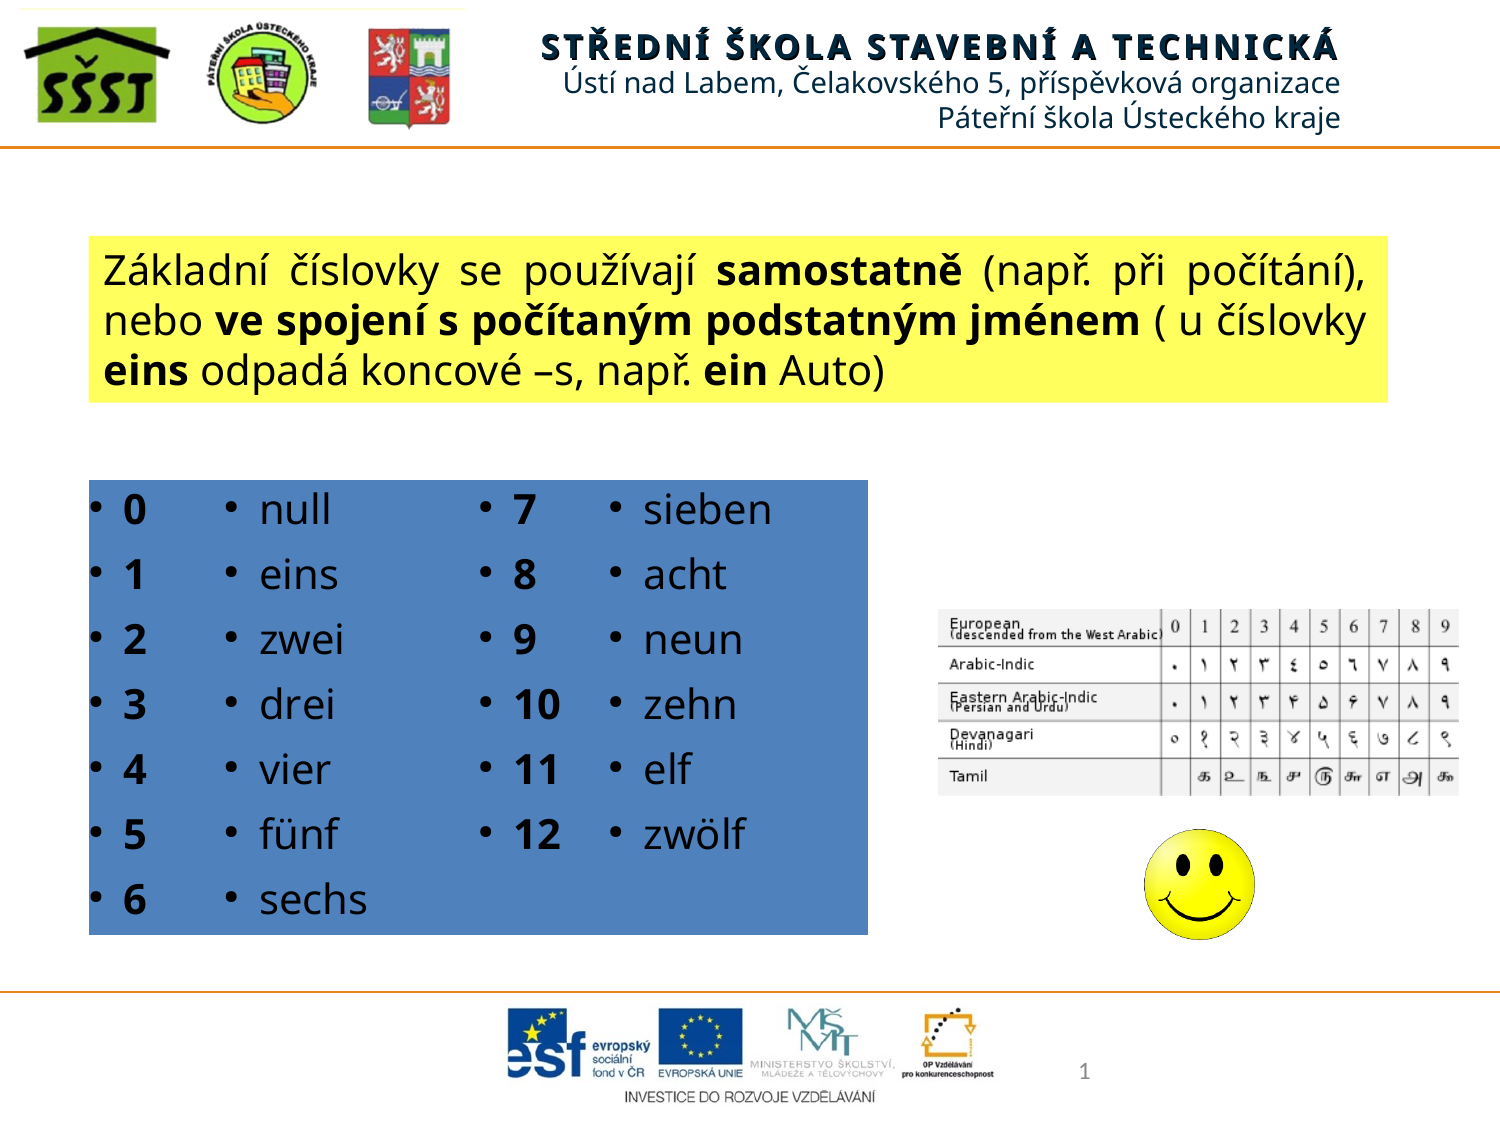

# STŘEDNÍ ŠKOLA STAVEBNÍ A TECHNICKÁ Ústí nad Labem, Čelakovského 5, příspěvková organizace Páteřní škola Ústeckého kraje
Základní číslovky se používají samostatně (např. při počítání), nebo ve spojení s počítaným podstatným jménem ( u číslovky eins odpadá koncové –s, např. ein Auto)
| 0 | null | 7 | sieben |
| --- | --- | --- | --- |
| 1 | eins | 8 | acht |
| 2 | zwei | 9 | neun |
| 3 | drei | 10 | zehn |
| 4 | vier | 11 | elf |
| 5 | fünf | 12 | zwölf |
| 6 | sechs | | |